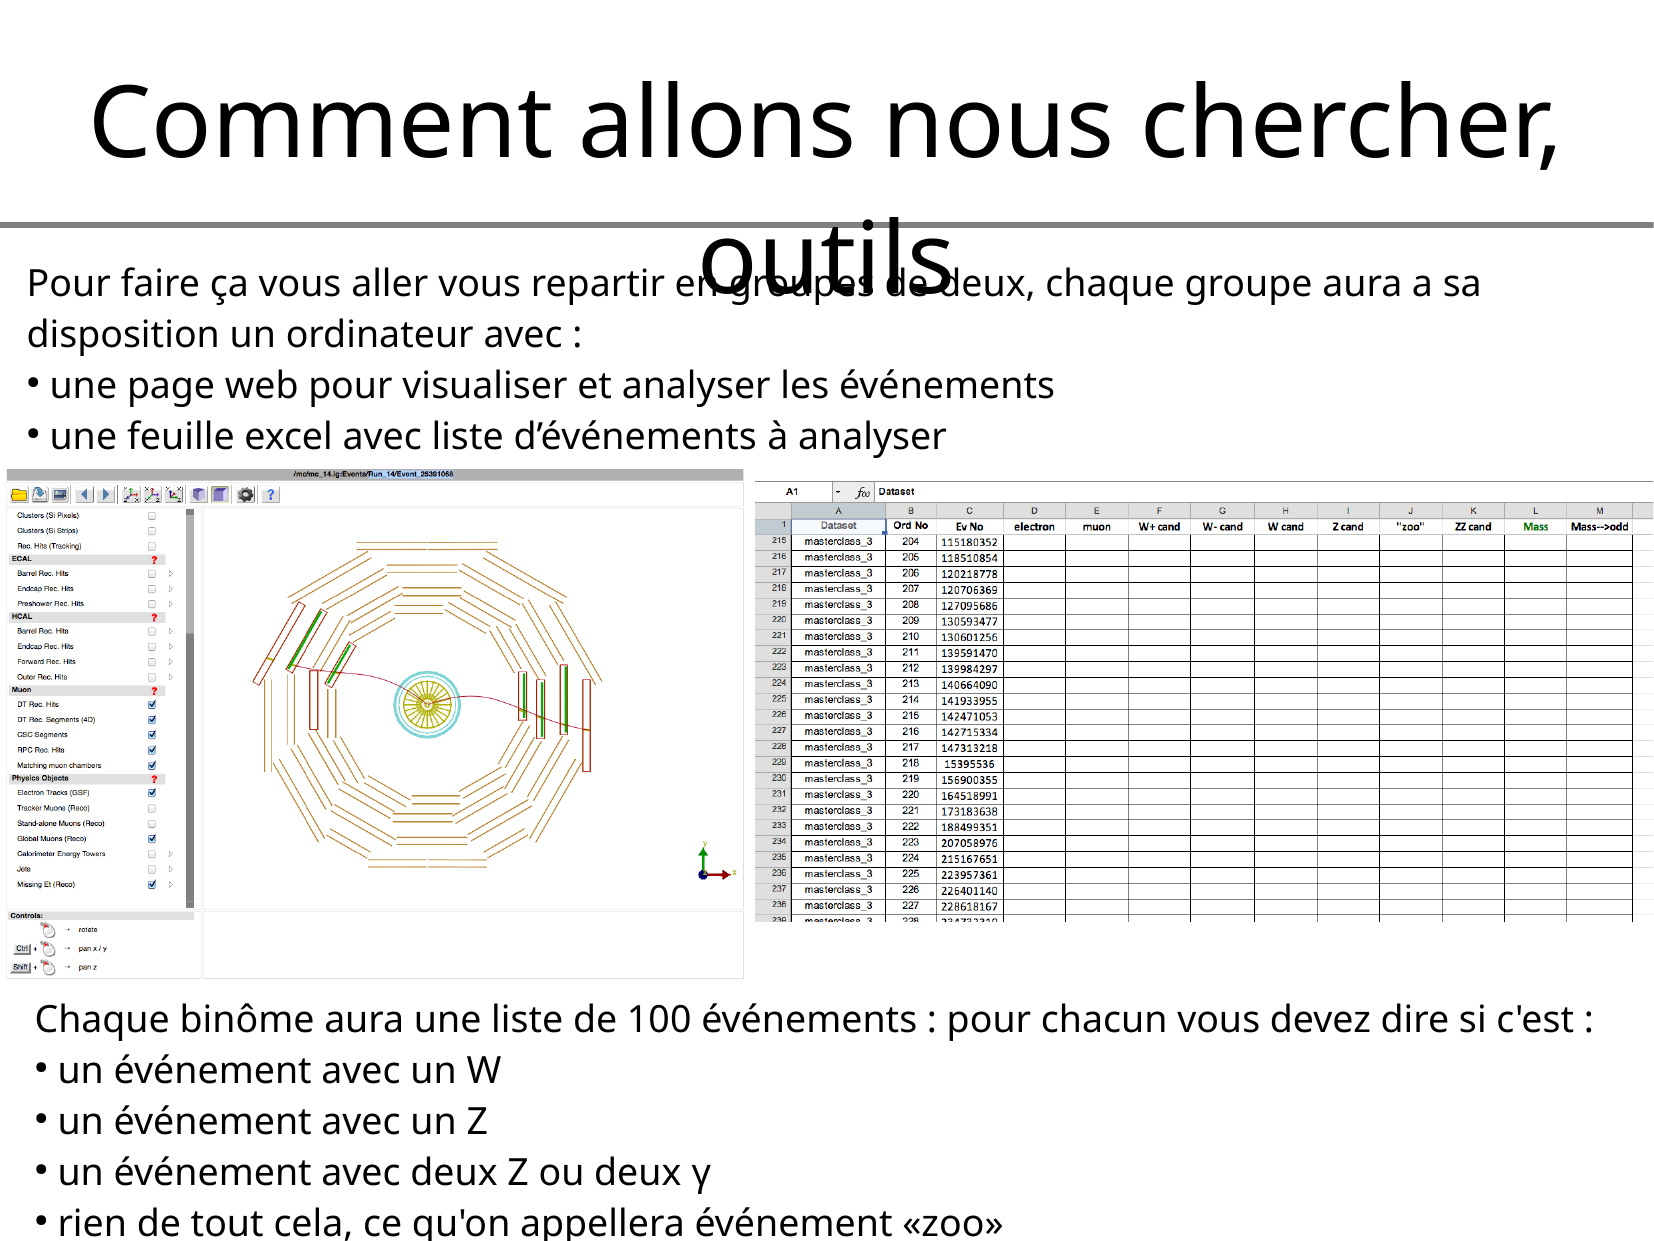

Comment allons nous chercher, outils
Pour faire ça vous aller vous repartir en groupes de deux, chaque groupe aura a sa disposition un ordinateur avec :
 une page web pour visualiser et analyser les événements
 une feuille excel avec liste d’événements à analyser
Chaque binôme aura une liste de 100 événements : pour chacun vous devez dire si c'est :
 un événement avec un W
 un événement avec un Z
 un événement avec deux Z ou deux γ
 rien de tout cela, ce qu'on appellera événement «zoo»